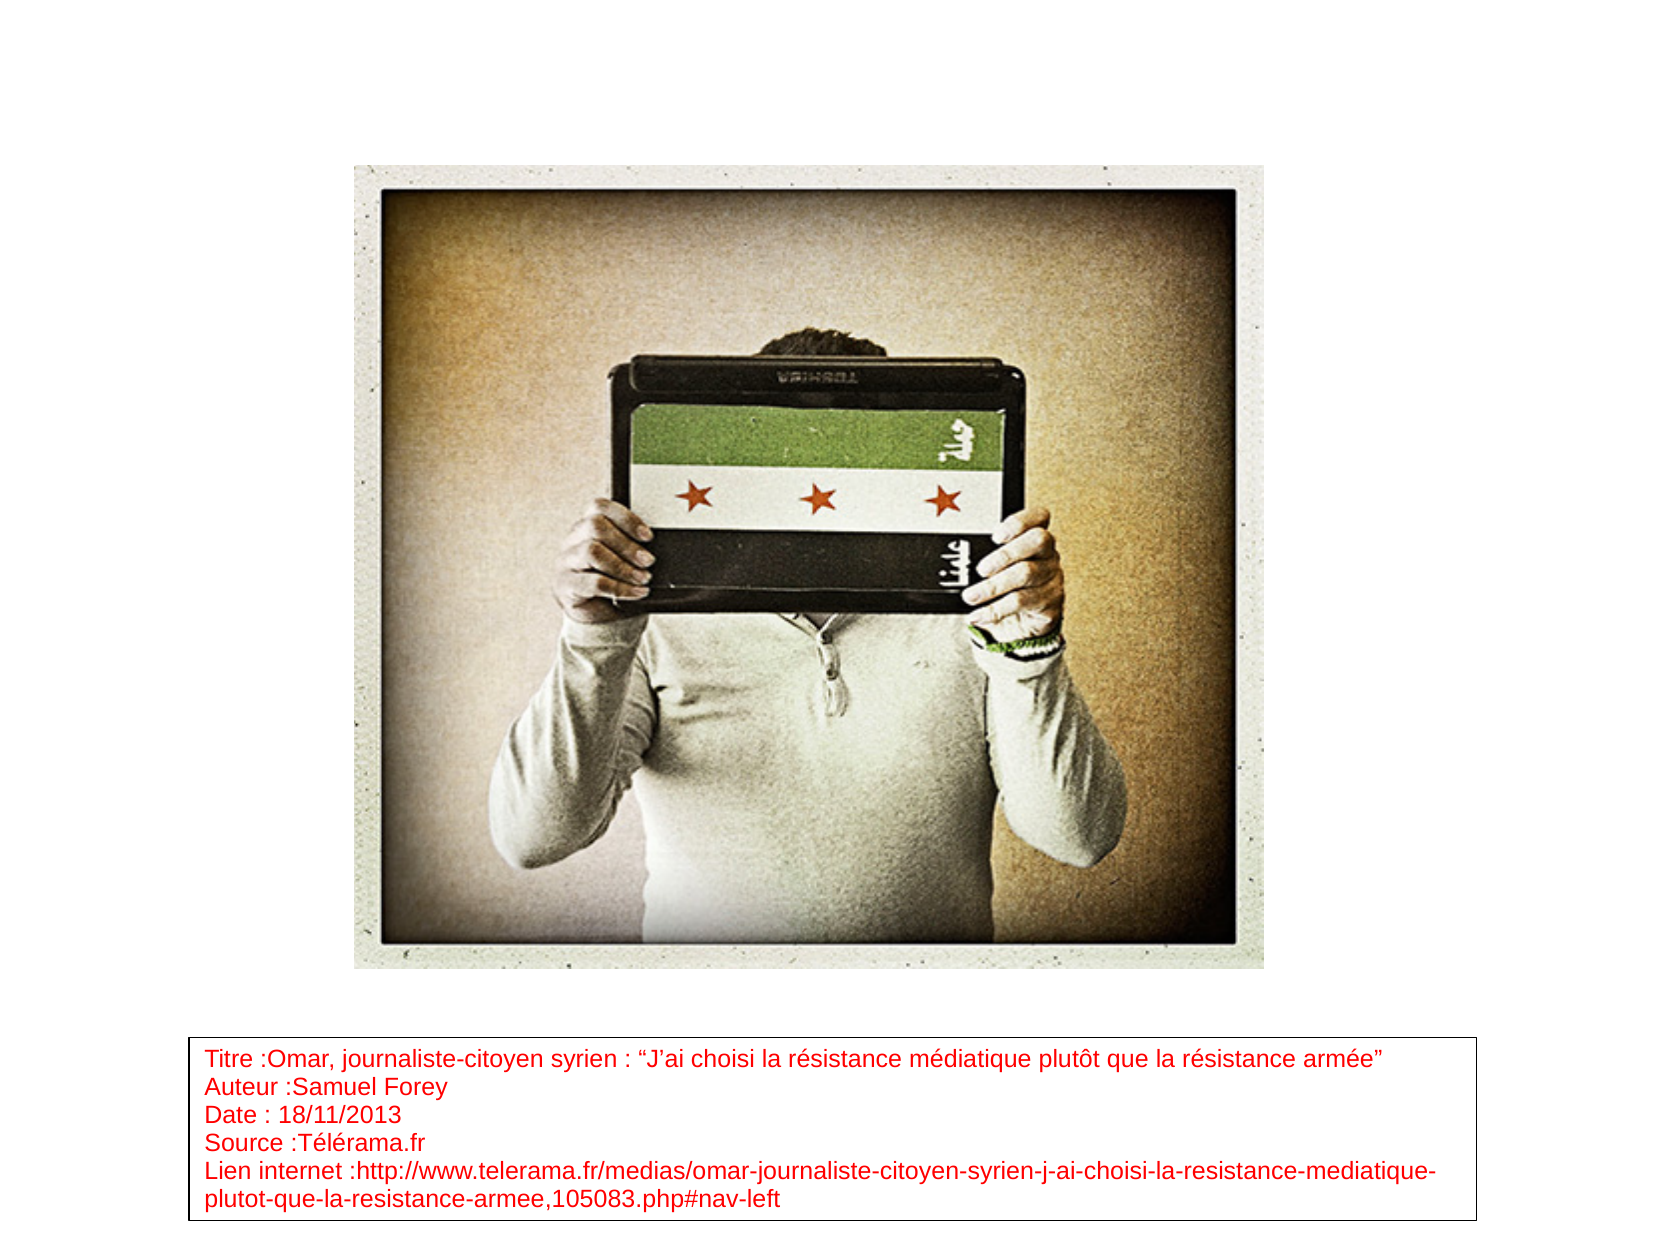

Titre :Omar, journaliste-citoyen syrien : “J’ai choisi la résistance médiatique plutôt que la résistance armée”
Auteur :Samuel Forey
Date : 18/11/2013
Source :Télérama.fr
Lien internet :http://www.telerama.fr/medias/omar-journaliste-citoyen-syrien-j-ai-choisi-la-resistance-mediatique-plutot-que-la-resistance-armee,105083.php#nav-left